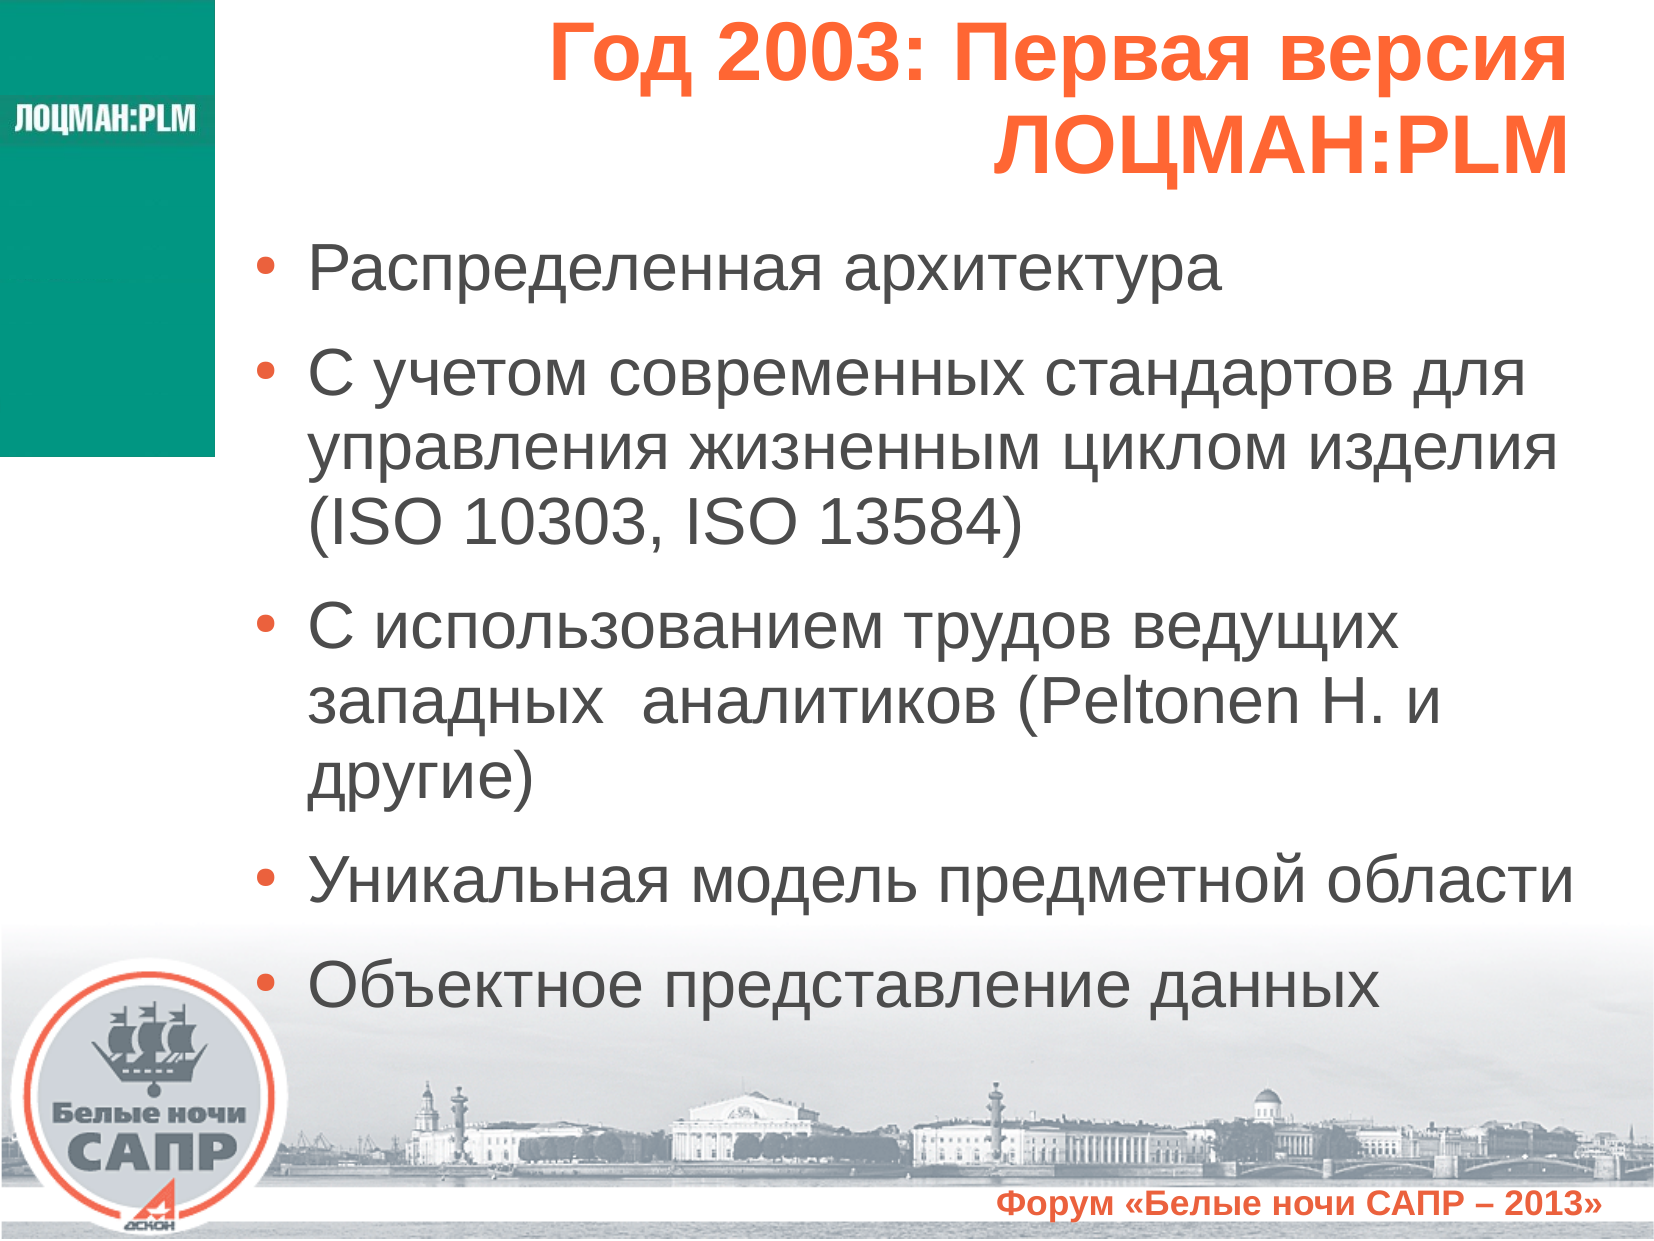

# Год 2003: Первая версия ЛОЦМАН:PLM
Распределенная архитектура
C учетом современных стандартов для управления жизненным циклом изделия (ISO 10303, ISO 13584)
С использованием трудов ведущих западных аналитиков (Peltonen H. и другие)
Уникальная модель предметной области
Объектное представление данных